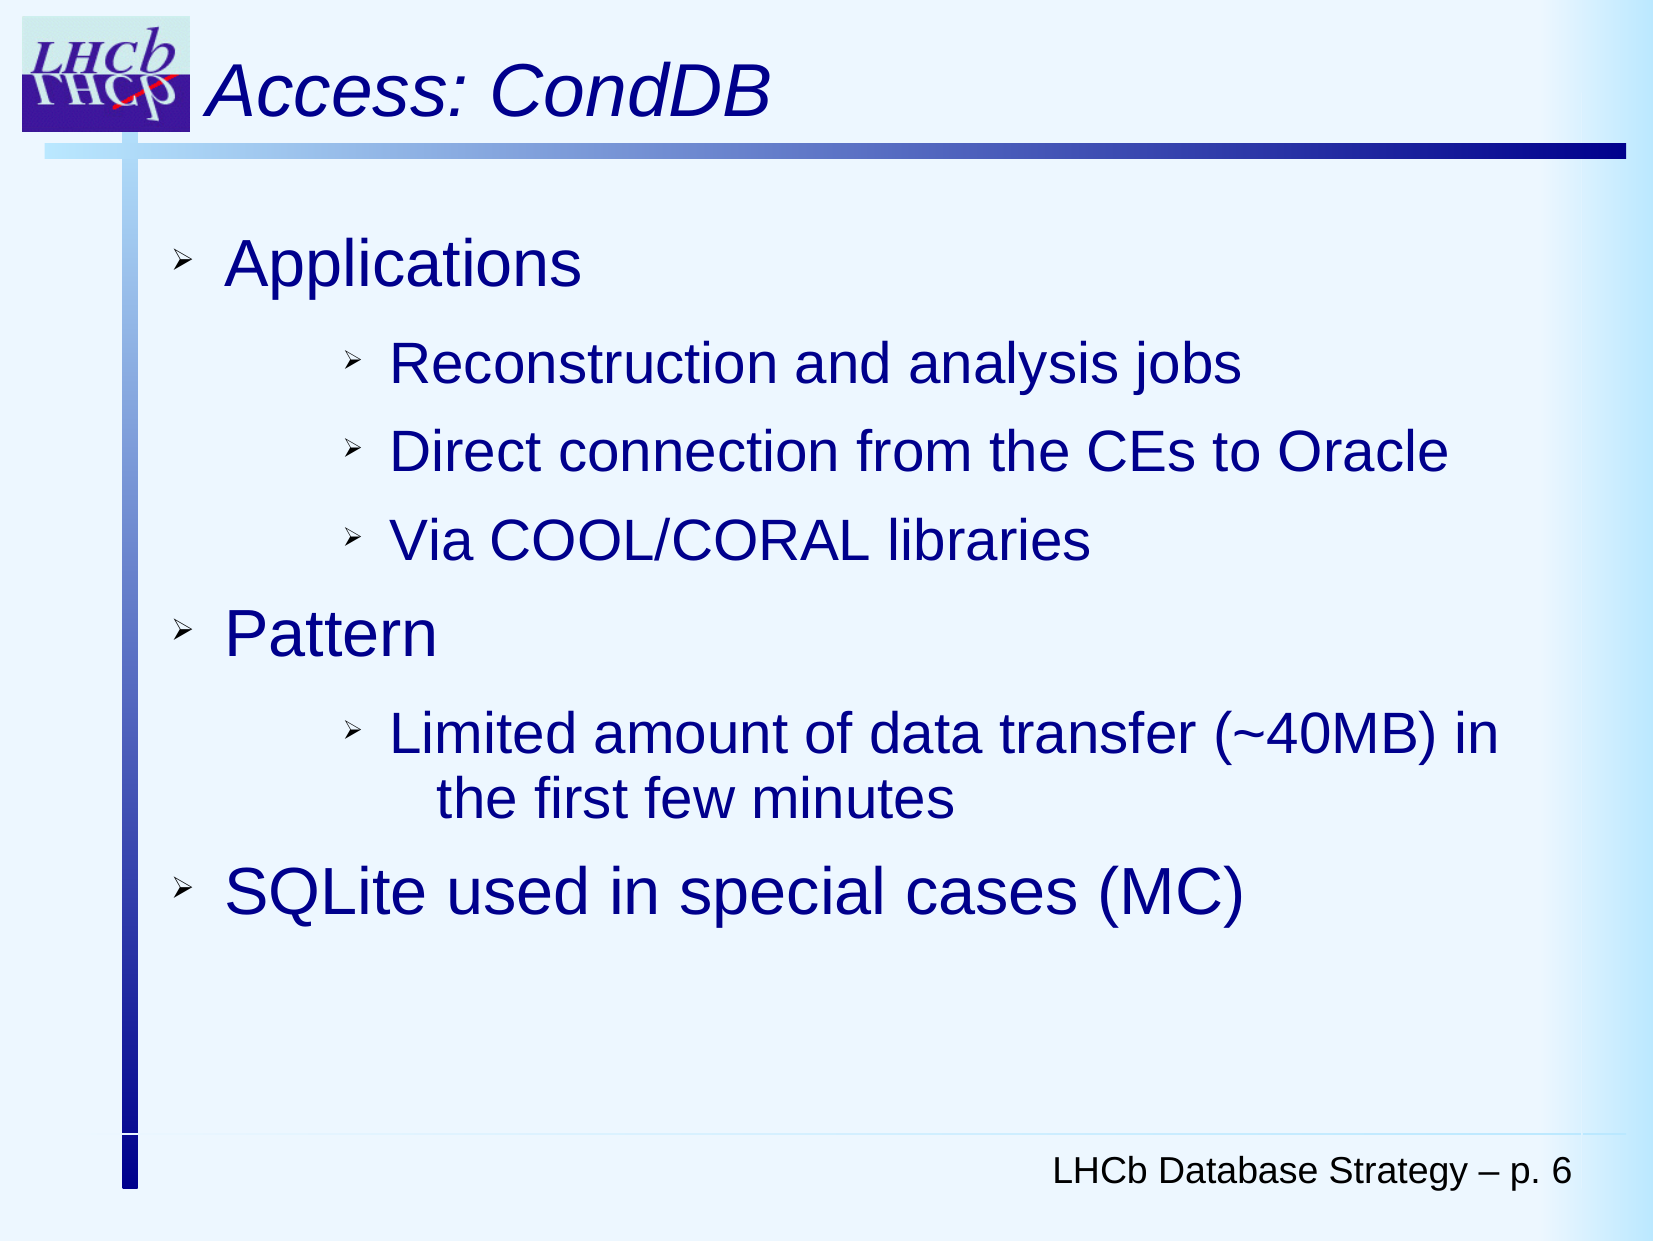

# Access: CondDB
Applications
Reconstruction and analysis jobs
Direct connection from the CEs to Oracle
Via COOL/CORAL libraries
Pattern
Limited amount of data transfer (~40MB) in the first few minutes
SQLite used in special cases (MC)